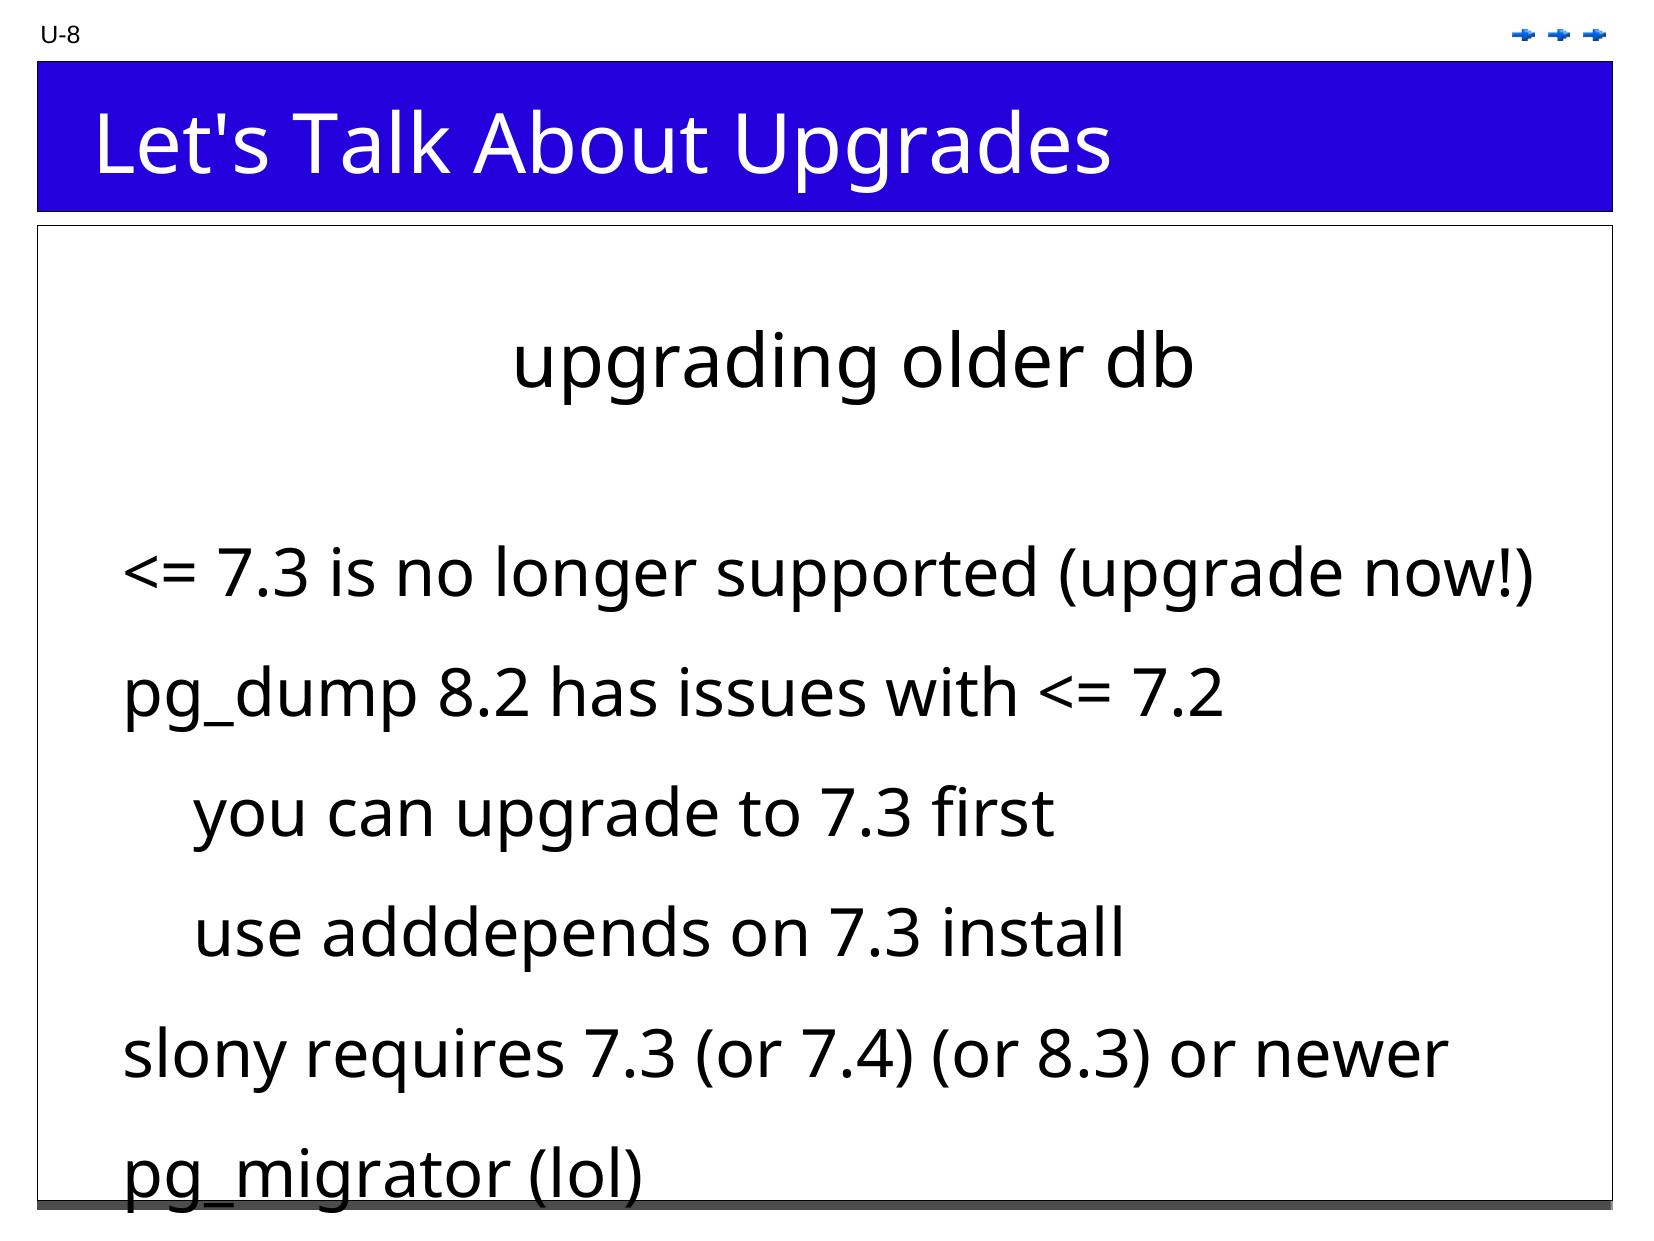

U-8
Let's Talk About Upgrades
upgrading older db
 <= 7.3 is no longer supported (upgrade now!)
 pg_dump 8.2 has issues with <= 7.2
 you can upgrade to 7.3 first
 use adddepends on 7.3 install
 slony requires 7.3 (or 7.4) (or 8.3) or newer
 pg_migrator (lol)